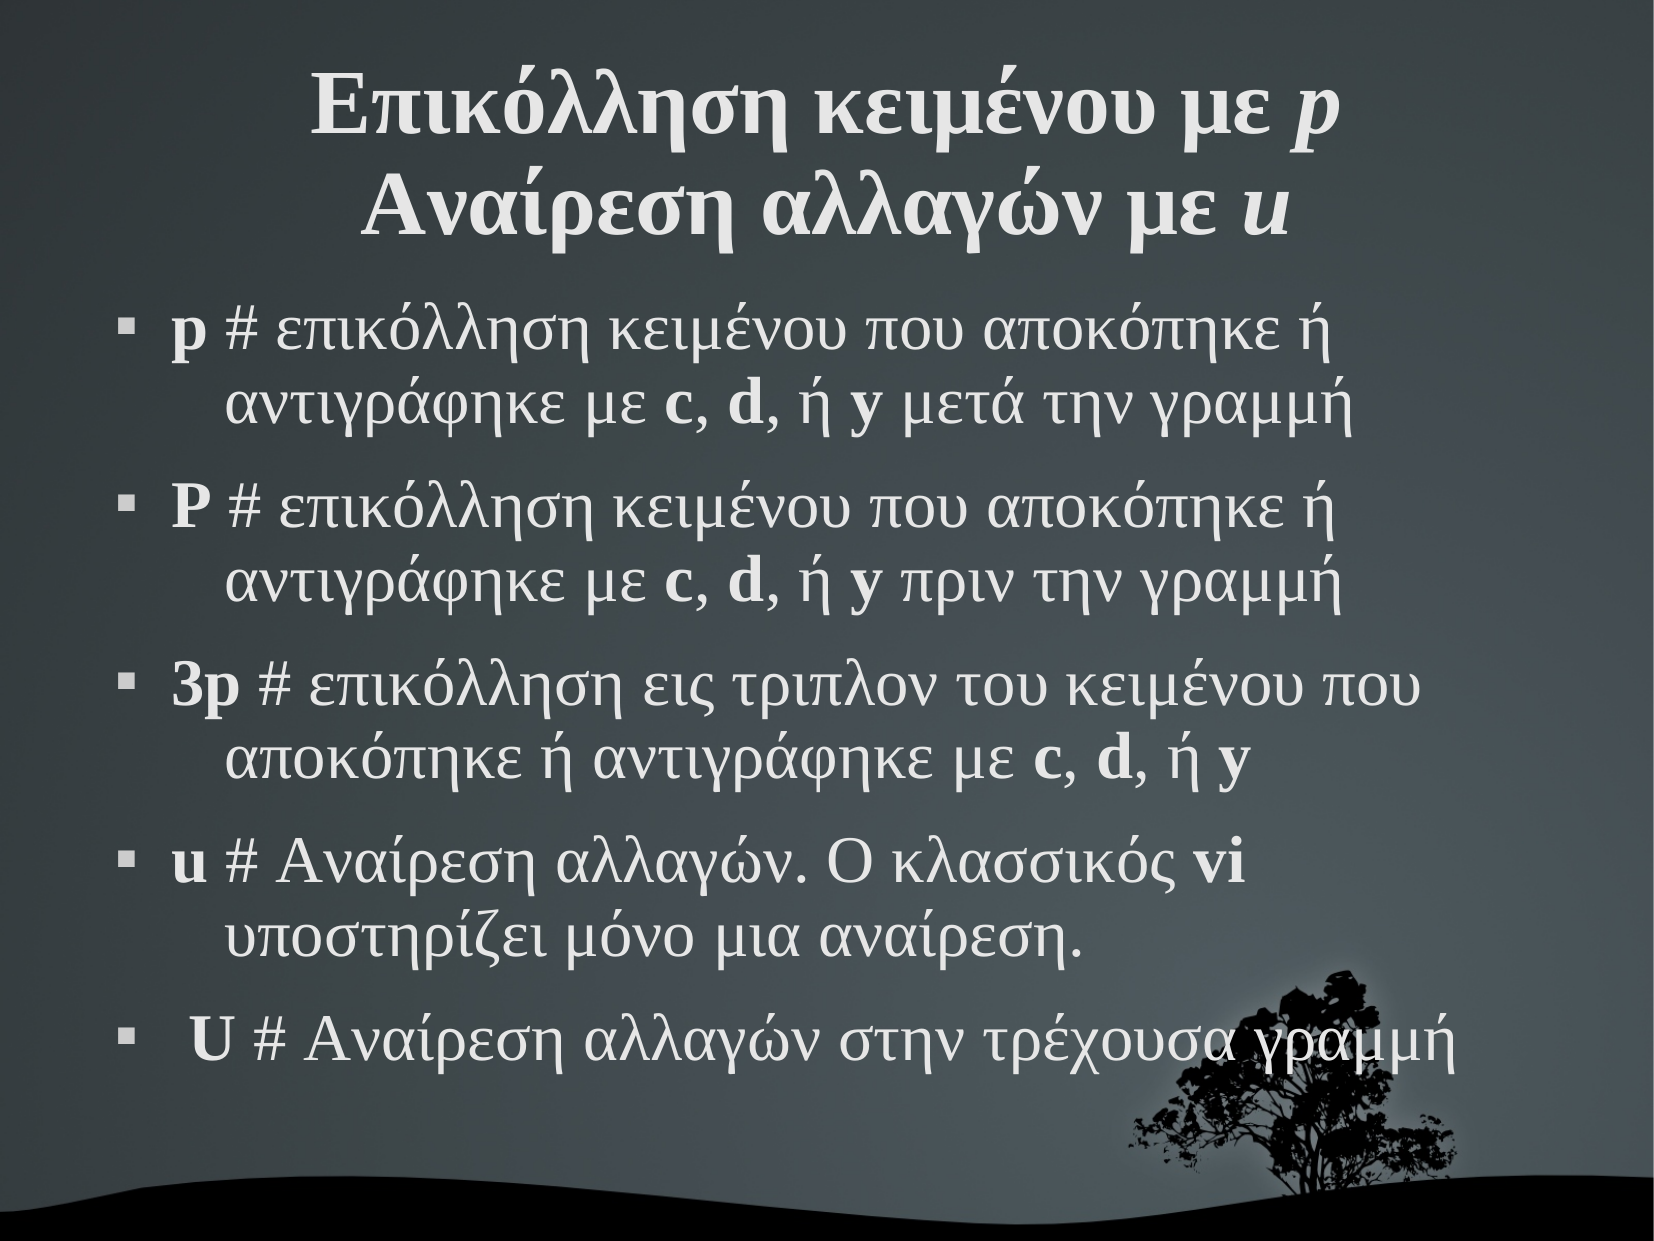

# Επικόλληση κειμένου με p Αναίρεση αλλαγών με u
p # επικόλληση κειμένου που αποκόπηκε ή αντιγράφηκε με c, d, ή y μετά την γραμμή
P # επικόλληση κειμένου που αποκόπηκε ή αντιγράφηκε με c, d, ή y πριν την γραμμή
3p # επικόλληση εις τριπλον του κειμένου που αποκόπηκε ή αντιγράφηκε με c, d, ή y
u # Αναίρεση αλλαγών. Ο κλασσικός vi υποστηρίζει μόνο μια αναίρεση.
 U # Αναίρεση αλλαγών στην τρέχουσα γραμμή